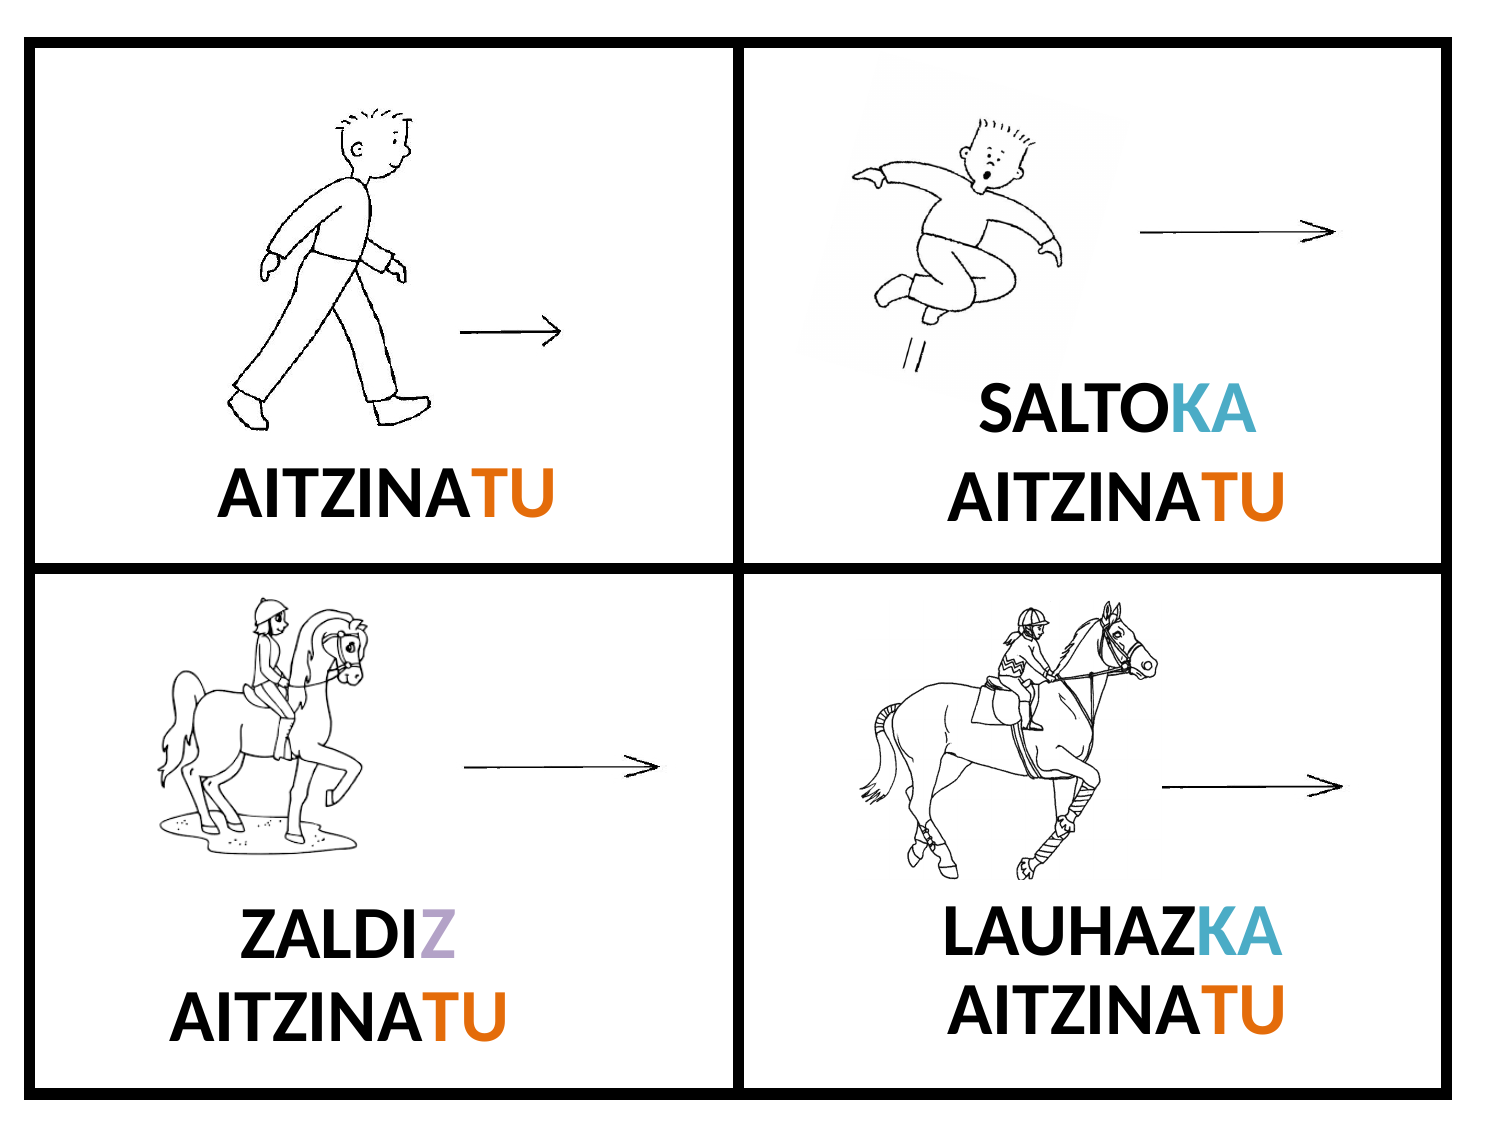

| | |
| --- | --- |
| | |
SALTOKA
AITZINATU
AITZINATU
LAUHAZKA
 ZALDIZ
AITZINATU
AITZINATU